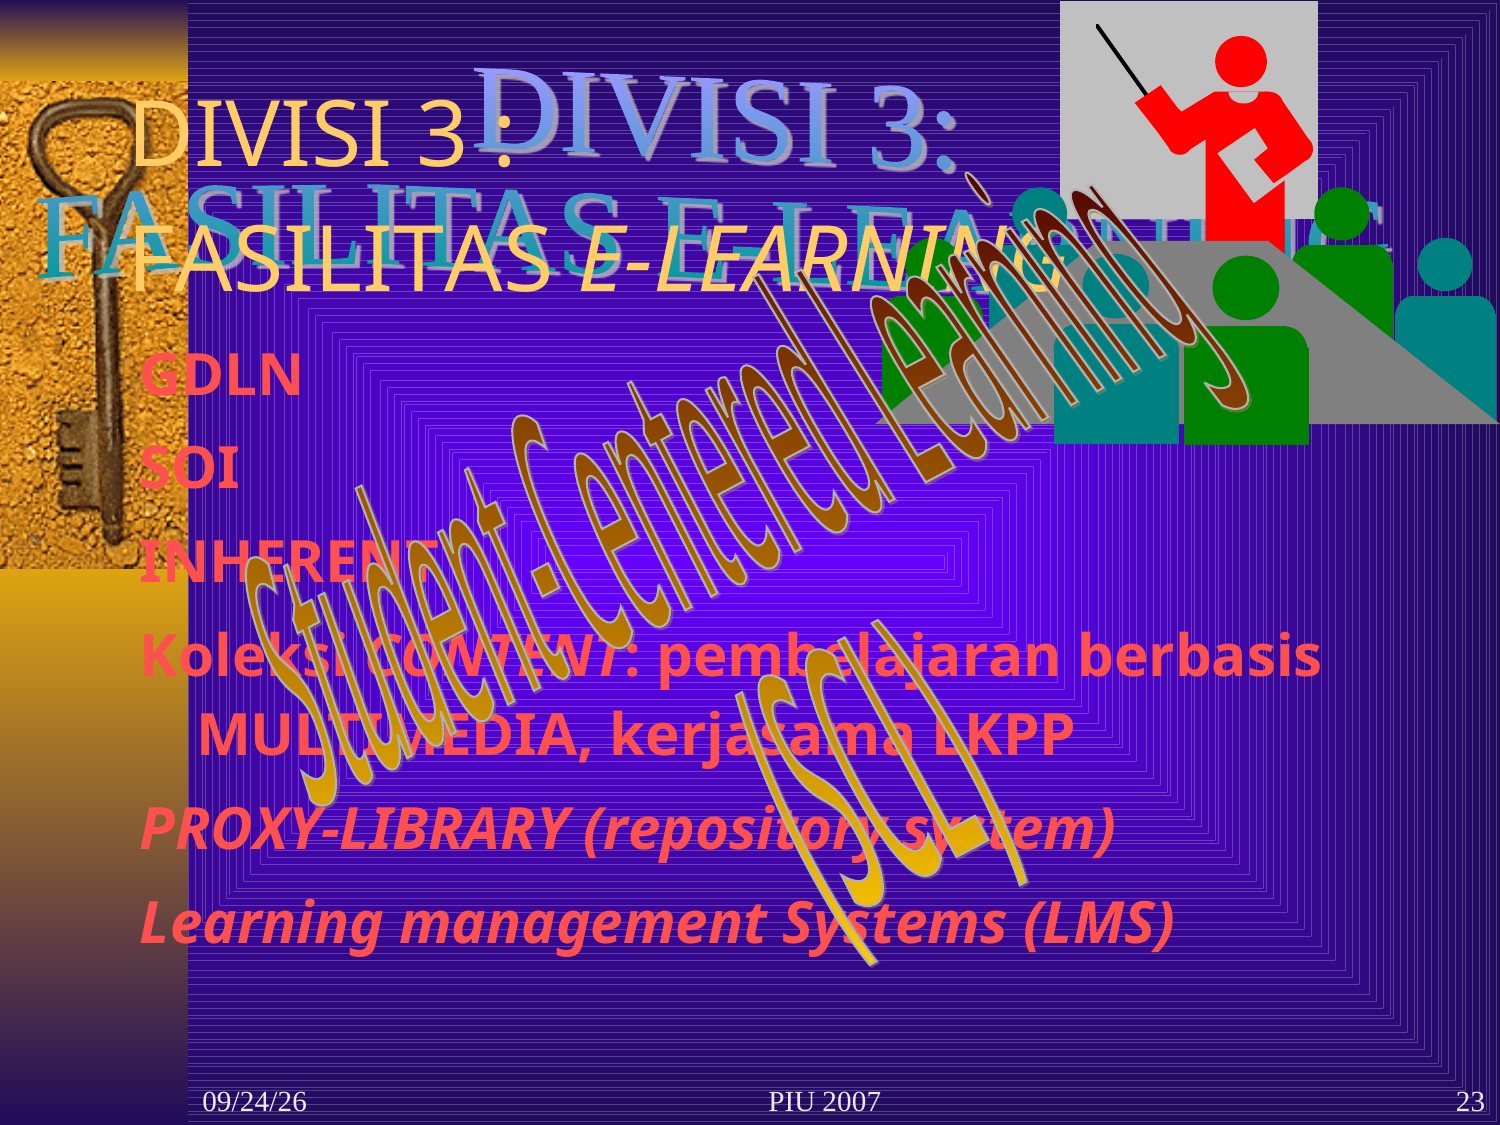

# DIVISI 3 : FASILITAS E-LEARNING
DIVISI 3:
FASILITAS E-LEARNING
Student-Centered Learning
(SCL)
GDLN
SOI
INHERENT
Koleksi CONTENT: pembelajaran berbasis MULTIMEDIA, kerjasama LKPP
PROXY-LIBRARY (repository system)
Learning management Systems (LMS)
PIU 2007
23